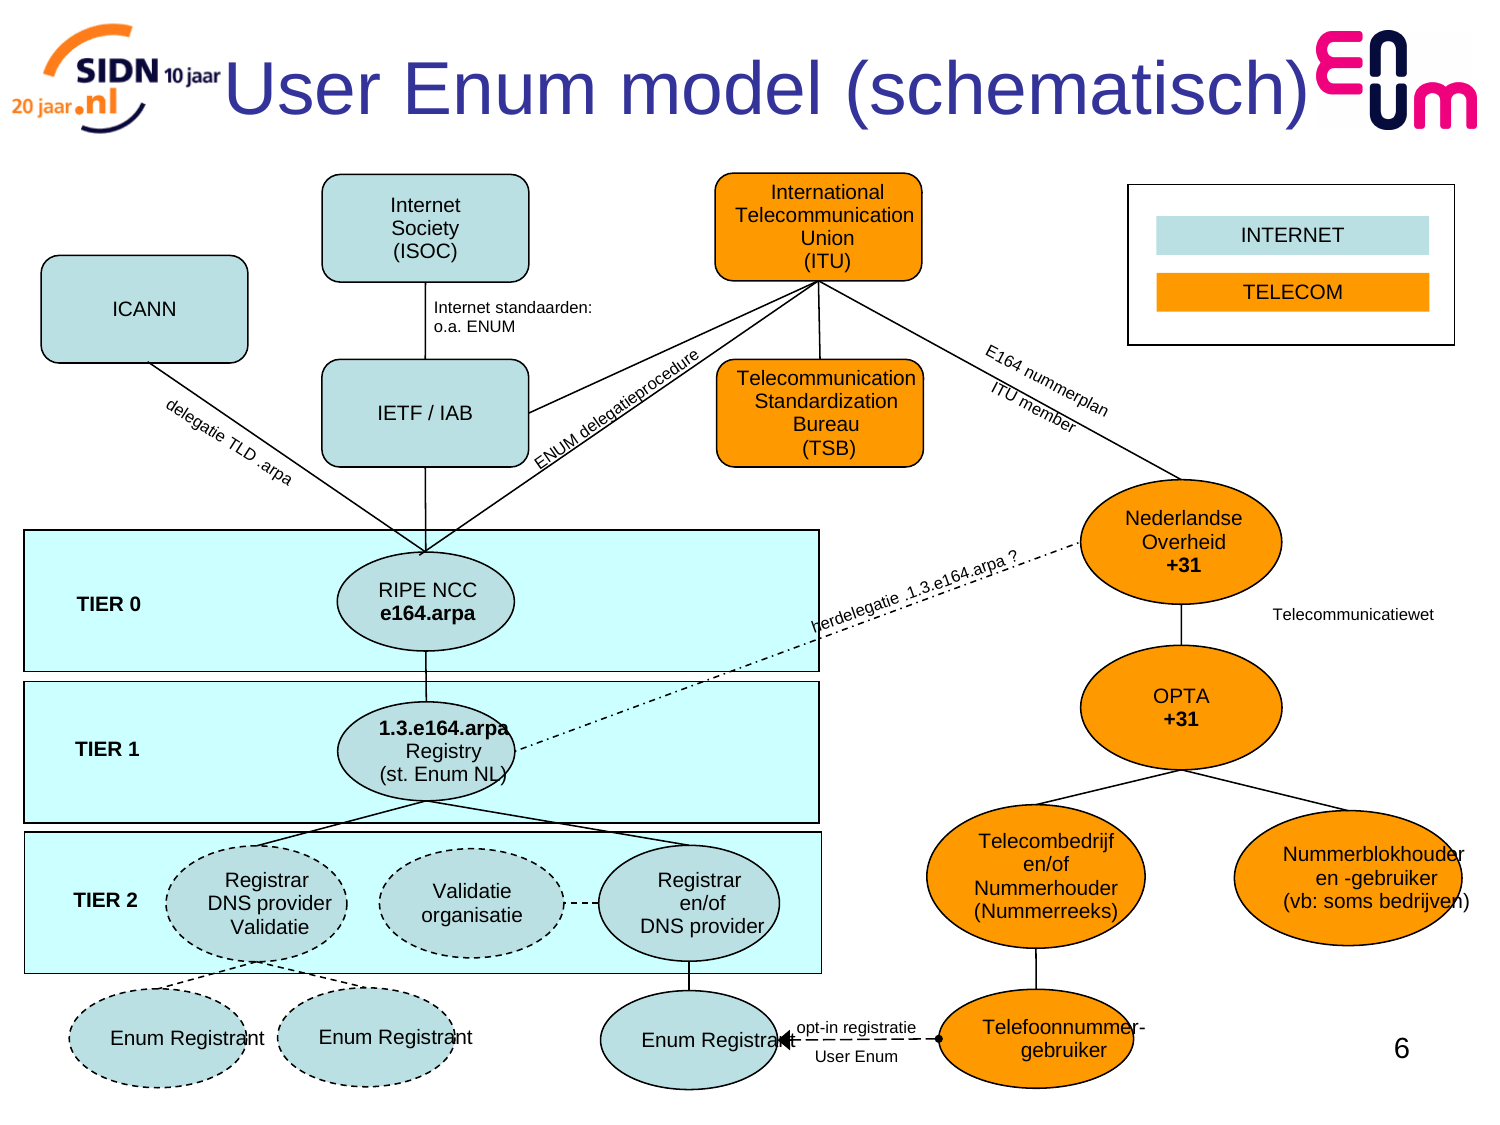

User Enum model (schematisch)
International
Telecommunication
Union
(ITU)
Internet
Society
(ISOC)
INTERNET
ICANN
TELECOM
Internet standaarden: o.a. ENUM
IETF / IAB
Telecommunication
Standardization
Bureau
(TSB)
E164 nummerplan
ITU member
ENUM delegatieprocedure
delegatie TLD .arpa
Nederlandse
Overheid
+31
RIPE NCC
e164.arpa
herdelegatie .1.3.e164.arpa ?
TIER 0
Telecommunicatiewet
OPTA
+31
1.3.e164.arpa
Registry
(st. Enum NL)
TIER 1
Telecombedrijf
 en/of
Nummerhouder
(Nummerreeks)
Nummerblokhouder
en -gebruiker
(vb: soms bedrijven)
Registrar
en/of
DNS provider
Registrar
DNS provider
Validatie
Validatie
organisatie
TIER 2
Enum Registrant
Enum Registrant
Telefoonnummer-
gebruiker
Enum Registrant
opt-in registratie
User Enum
6